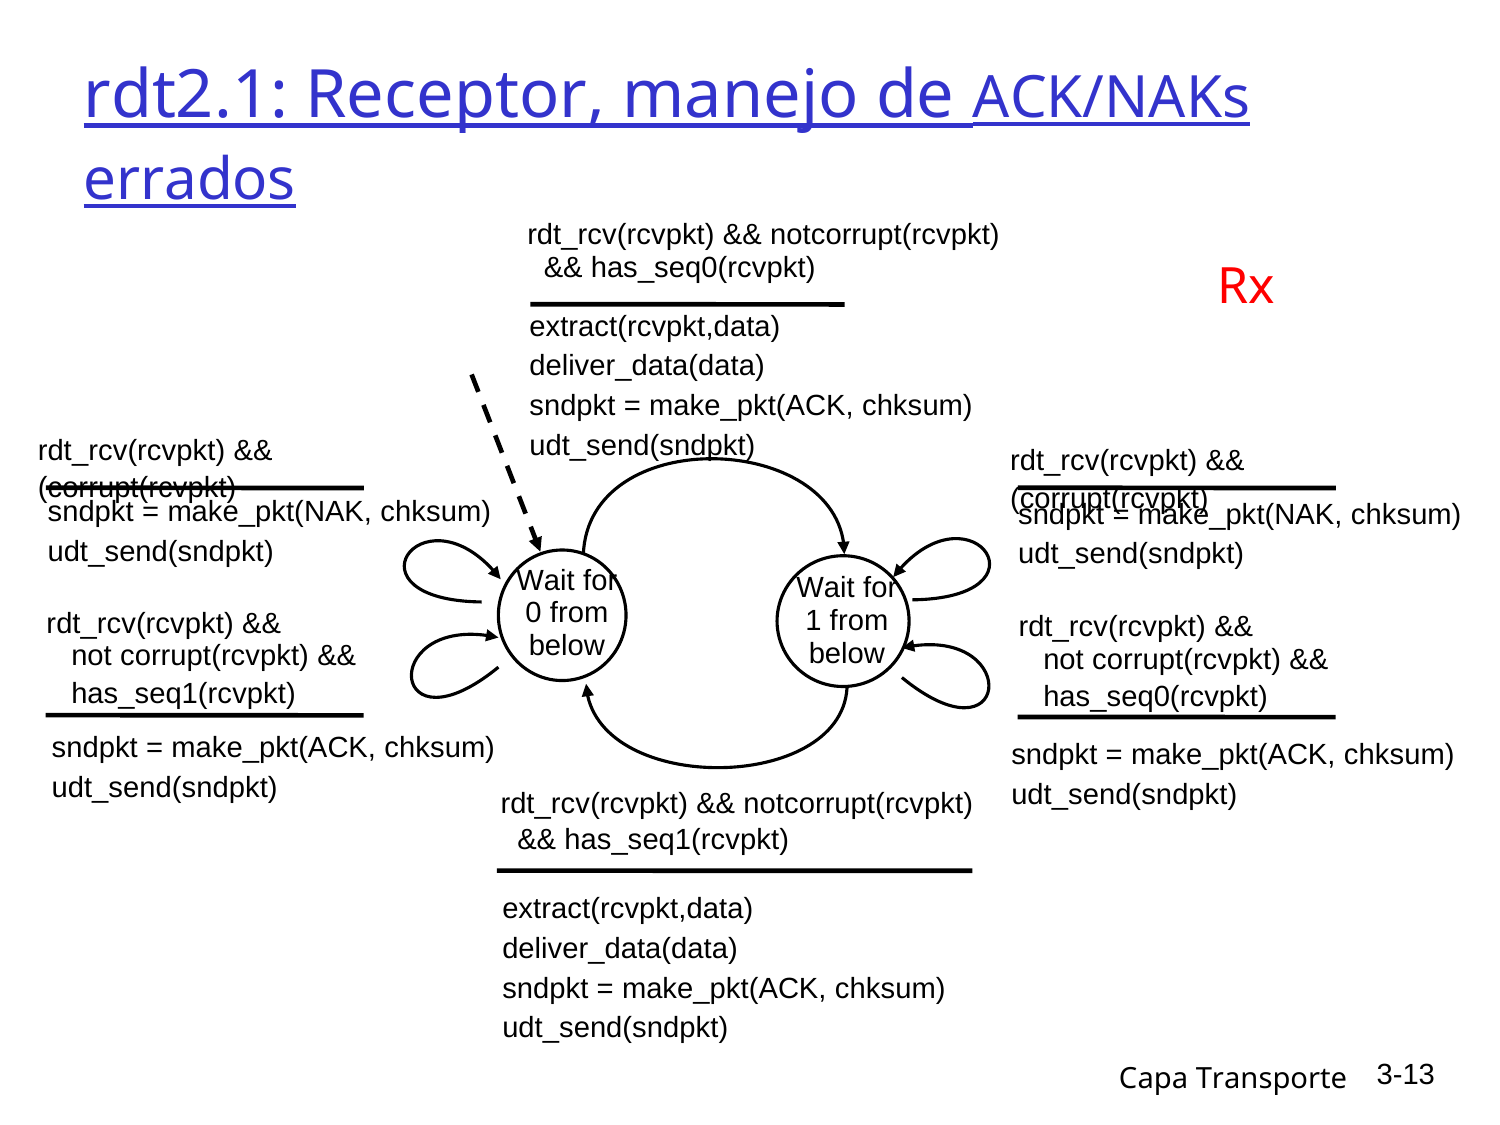

# rdt2.1: Receptor, manejo de ACK/NAKs errados
rdt_rcv(rcvpkt) && notcorrupt(rcvpkt)
 && has_seq0(rcvpkt)
Rx
extract(rcvpkt,data)‏
deliver_data(data)‏
sndpkt = make_pkt(ACK, chksum)‏
udt_send(sndpkt)‏
rdt_rcv(rcvpkt) && (corrupt(rcvpkt)‏
rdt_rcv(rcvpkt) && (corrupt(rcvpkt)‏
sndpkt = make_pkt(NAK, chksum)‏
udt_send(sndpkt)‏
sndpkt = make_pkt(NAK, chksum)‏
udt_send(sndpkt)‏
Wait for
0 from below
Wait for
1 from below
rdt_rcv(rcvpkt) &&
 not corrupt(rcvpkt) &&
 has_seq1(rcvpkt)‏
rdt_rcv(rcvpkt) &&
 not corrupt(rcvpkt) &&
 has_seq0(rcvpkt)‏
sndpkt = make_pkt(ACK, chksum)‏
udt_send(sndpkt)‏
sndpkt = make_pkt(ACK, chksum)‏
udt_send(sndpkt)‏
rdt_rcv(rcvpkt) && notcorrupt(rcvpkt)
 && has_seq1(rcvpkt)
extract(rcvpkt,data)‏
deliver_data(data)‏
sndpkt = make_pkt(ACK, chksum)‏
udt_send(sndpkt)‏
13